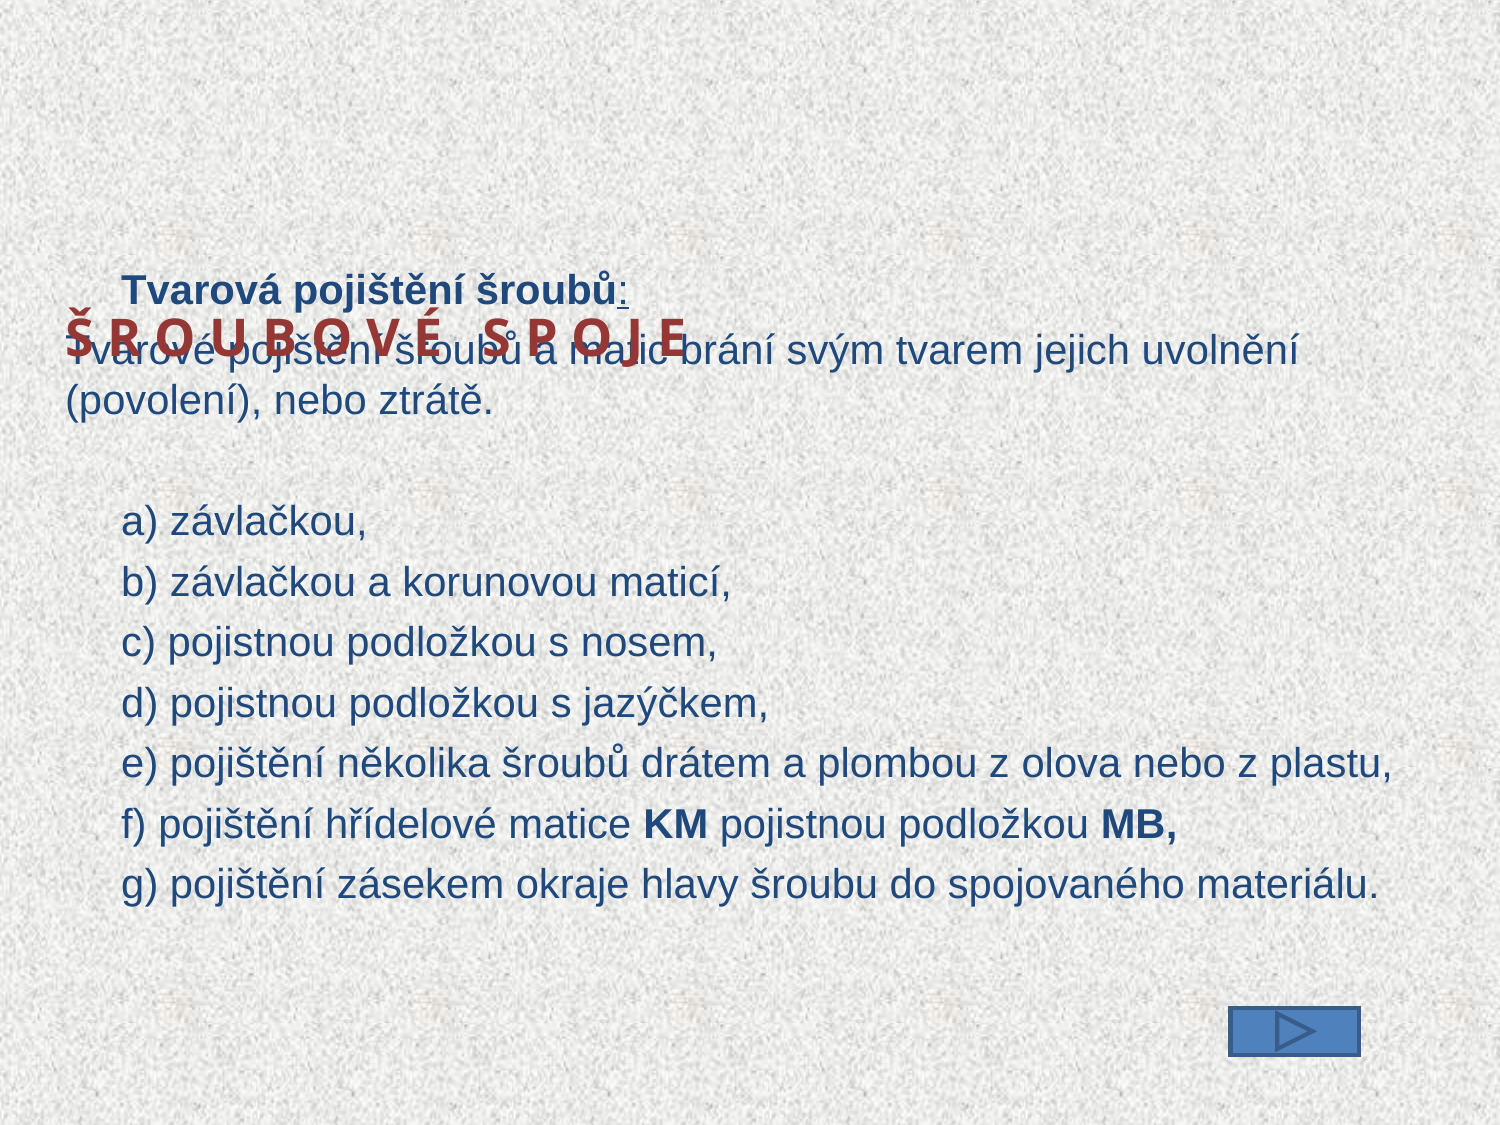

Š R O U B O V É S P O J E
# Tvarová pojištění šroubů:
Tvarové pojištění šroubů a matic brání svým tvarem jejich uvolnění (povolení), nebo ztrátě.
a) závlačkou,
b) závlačkou a korunovou maticí,
c) pojistnou podložkou s nosem,
d) pojistnou podložkou s jazýčkem,
e) pojištění několika šroubů drátem a plombou z olova nebo z plastu,
f) pojištění hřídelové matice KM pojistnou podložkou MB,
g) pojištění zásekem okraje hlavy šroubu do spojovaného materiálu.